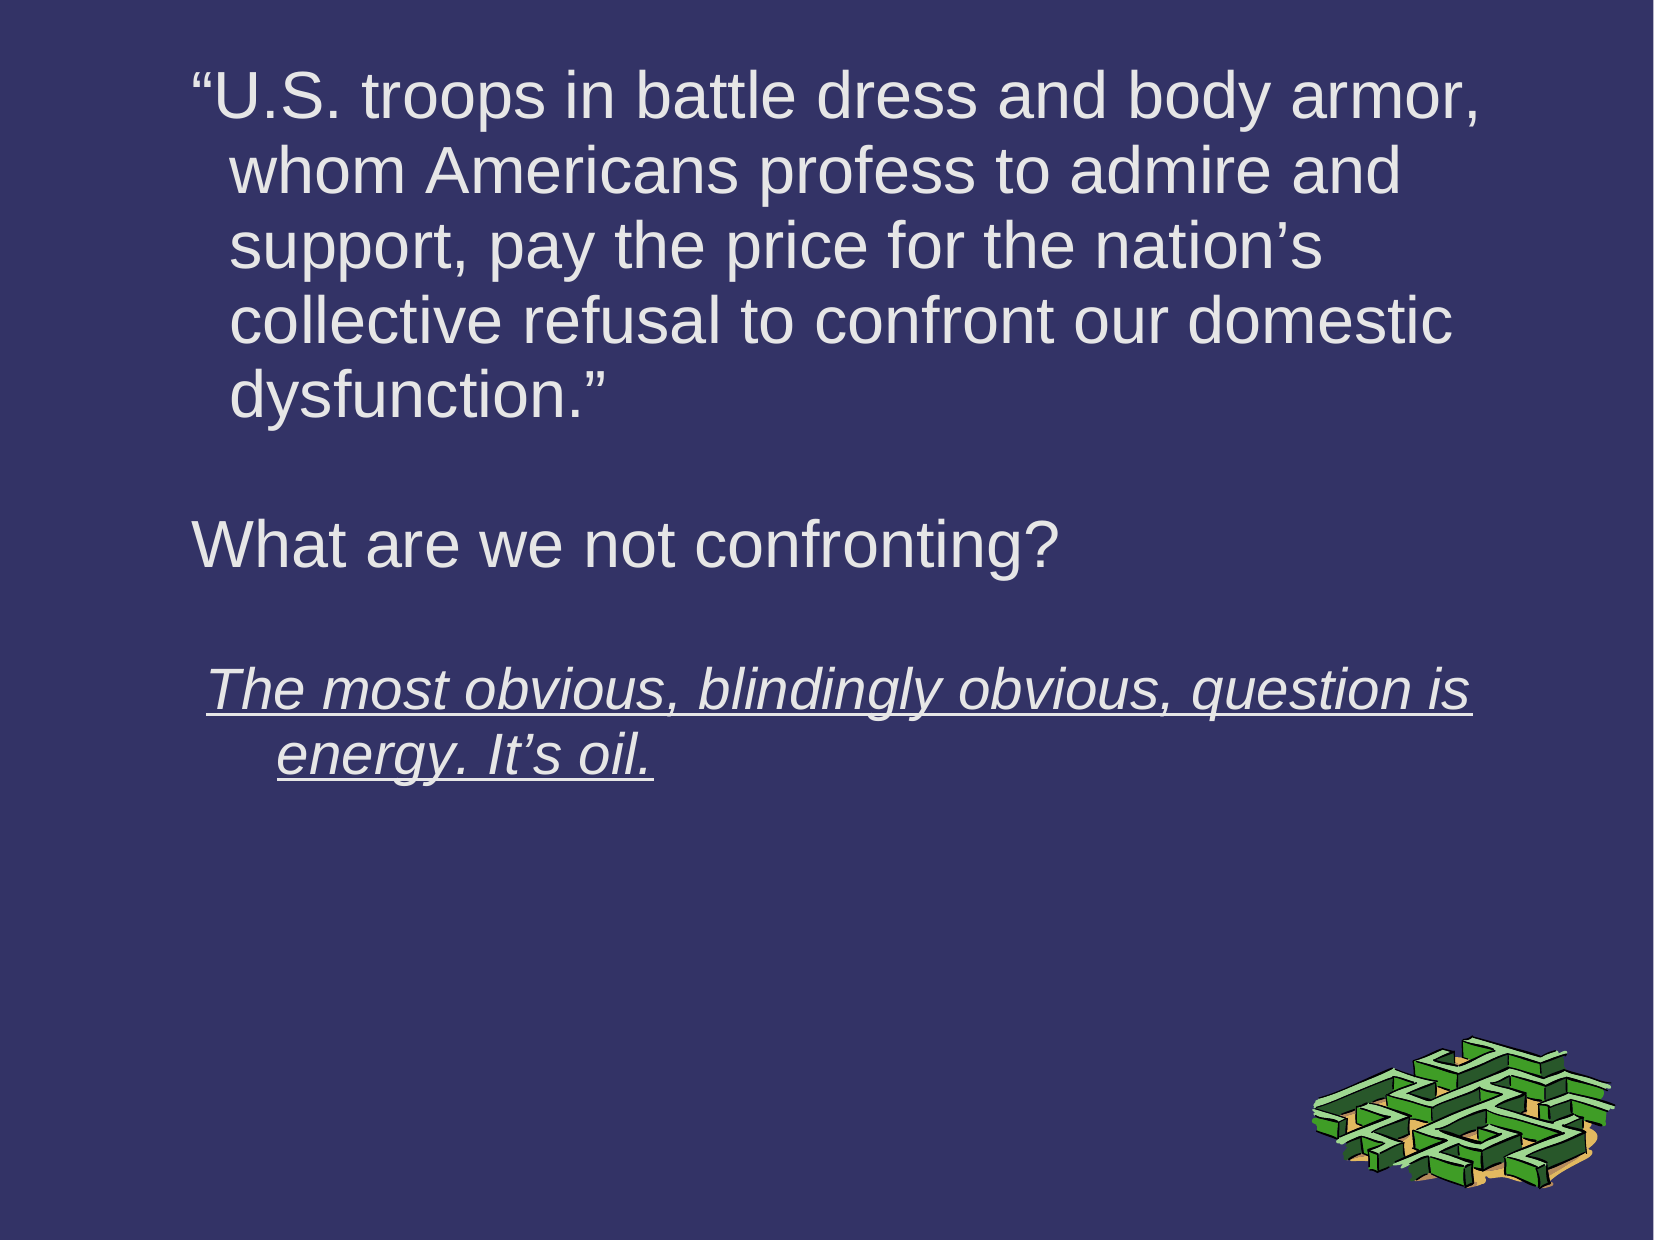

# “U.S. troops in battle dress and body armor, whom Americans profess to admire and support, pay the price for the nation’s collective refusal to confront our domestic dysfunction.”
What are we not confronting?
The most obvious, blindingly obvious, question is energy. It’s oil.